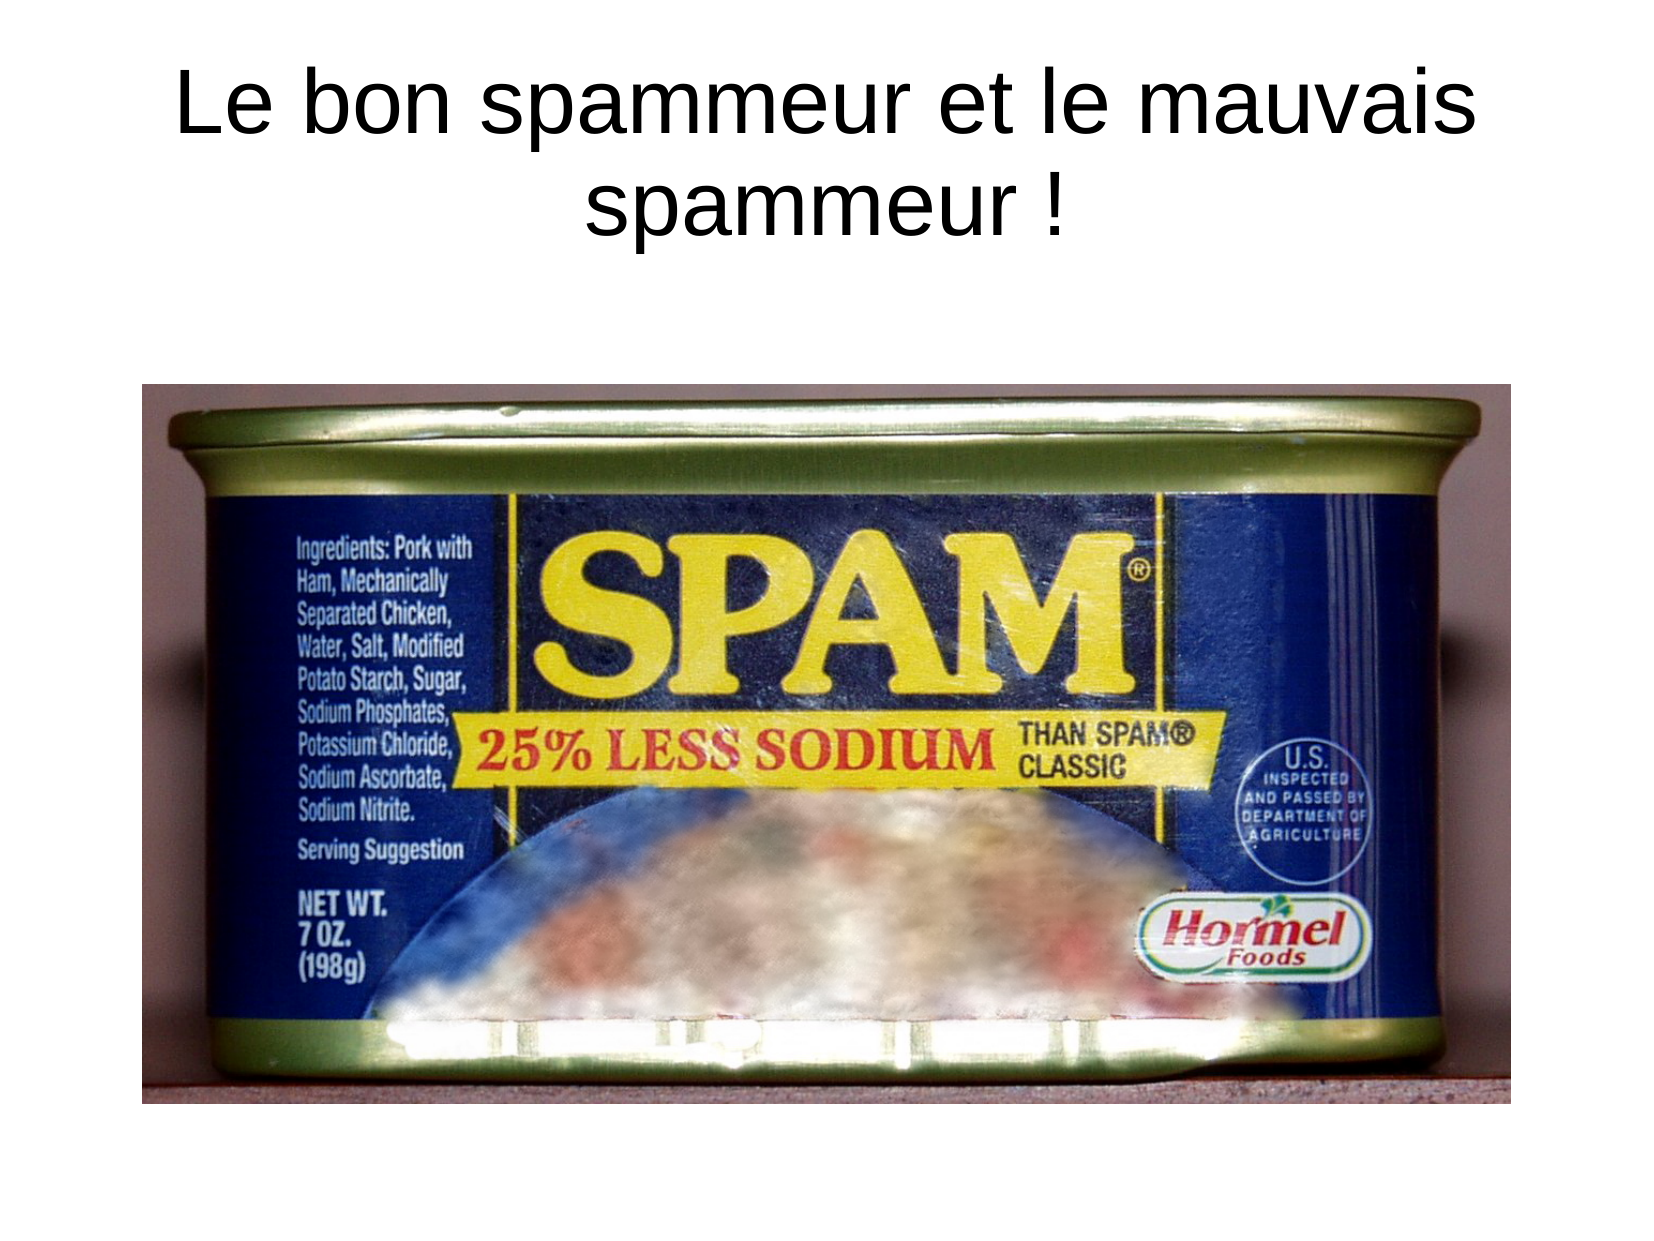

# Le bon spammeur et le mauvais spammeur !